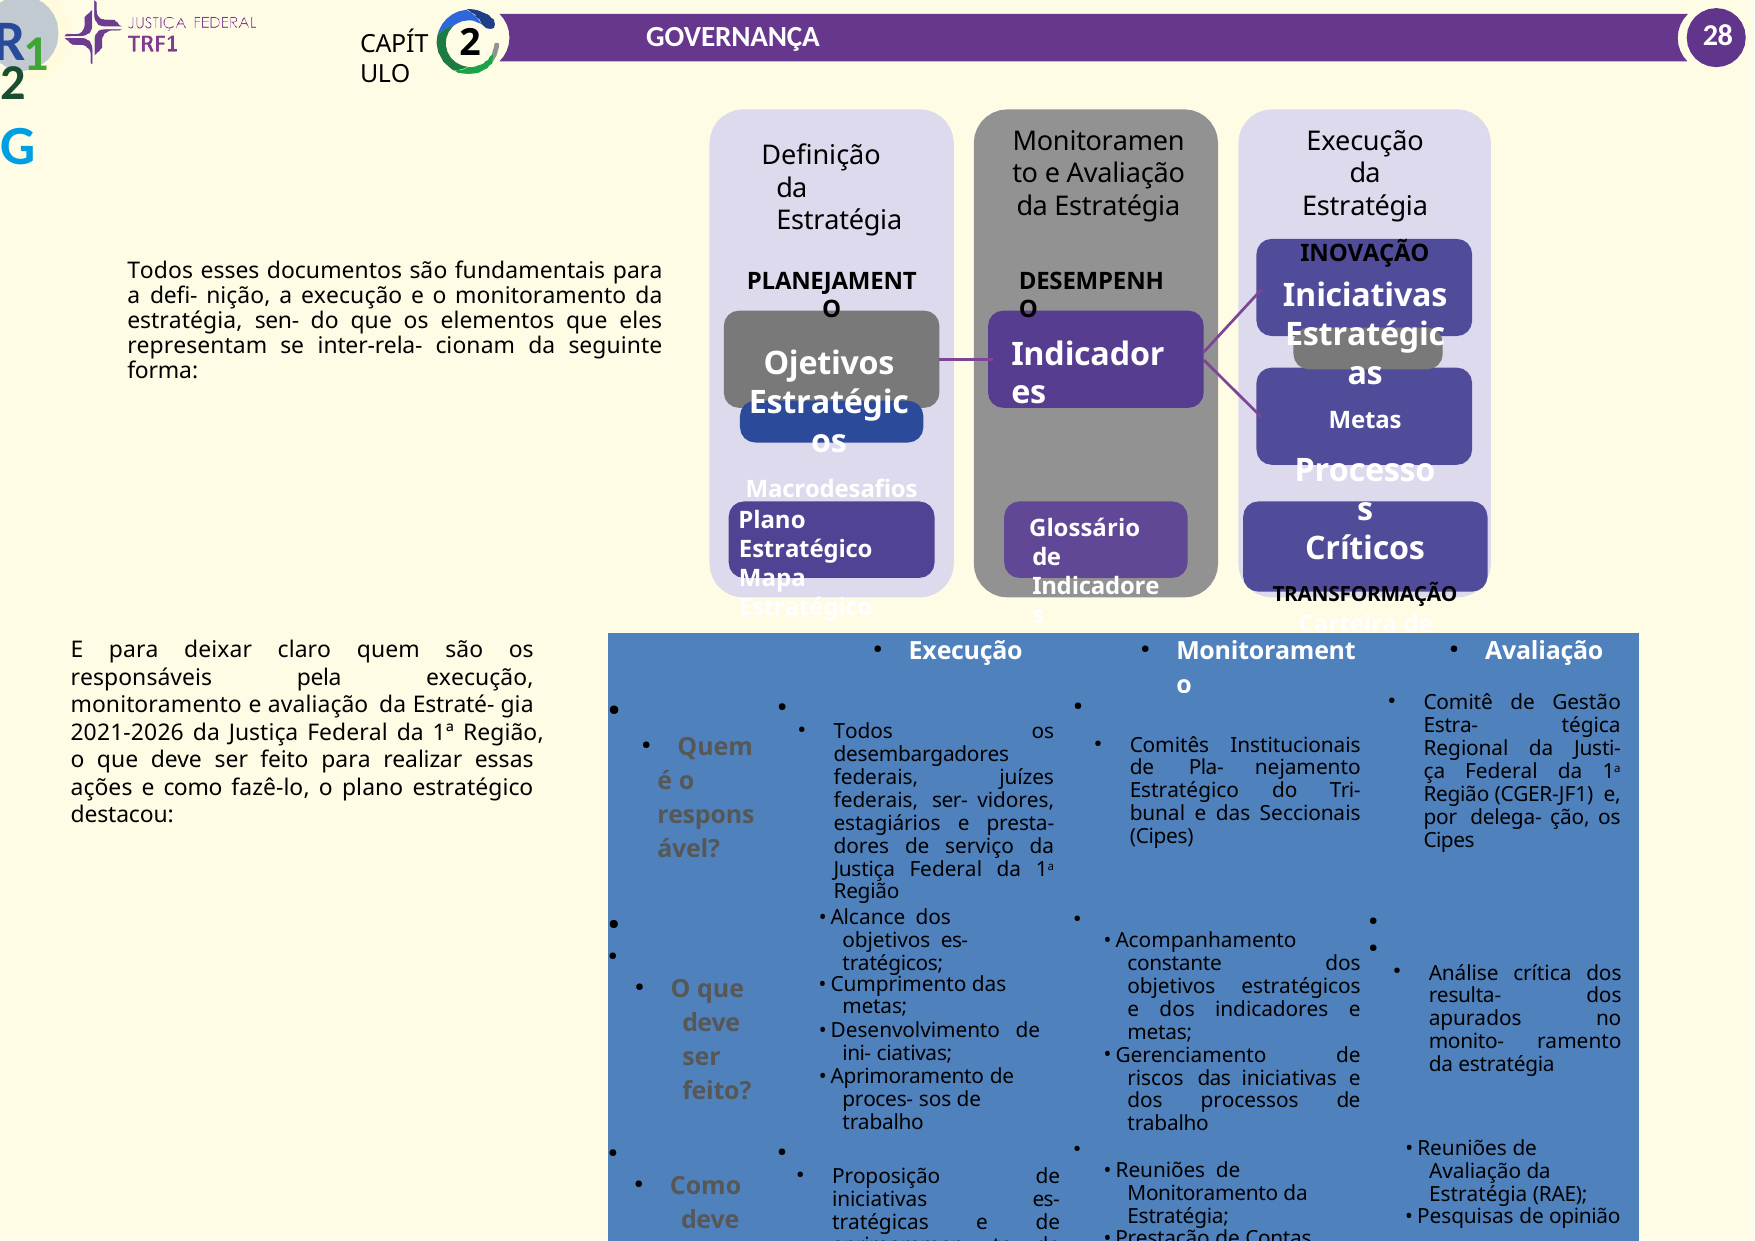

R
2G
28
GOVERNANÇA
2
1
CAPÍTULO
Monitoramento e Avaliação da Estratégia
Execução da Estratégia
INOVAÇÃO
Iniciativas Estratégicas
Metas
Processos Críticos
TRANSFORMAÇÃO
Carteira de Iniciativas Catálogo de Processos Glossário de Metas
Definição da Estratégia
PLANEJAMENTO
Ojetivos Estratégicos
Macrodesafios
Todos esses documentos são fundamentais para a defi- nição, a execução e o monitoramento da estratégia, sen- do que os elementos que eles representam se inter-rela- cionam da seguinte forma:
DESEMPENHO
Indicadores
Plano Estratégico Mapa Estratégico
Glossário de Indicadores
| | Execução | Monitoramento | Avaliação |
| --- | --- | --- | --- |
| Quem é o responsável? | Todos os desembargadores federais, juízes federais, ser- vidores, estagiários e presta- dores de serviço da Justiça Federal da 1a Região | Comitês Institucionais de Pla- nejamento Estratégico do Tri- bunal e das Seccionais (Cipes) | Comitê de Gestão Estra- tégica Regional da Justi- ça Federal da 1a Região (CGER-JF1) e, por delega- ção, os Cipes |
| O que deve ser feito? | Alcance dos objetivos es- tratégicos; Cumprimento das metas; Desenvolvimento de ini- ciativas; Aprimoramento de proces- sos de trabalho | Acompanhamento constante dos objetivos estratégicos e dos indicadores e metas; Gerenciamento de riscos das iniciativas e dos processos de trabalho | Análise crítica dos resulta- dos apurados no monito- ramento da estratégia |
| Como deve ser feito? | Proposição de iniciativas es- tratégicas e de aprimoramen- to de processos de trabalho | Reuniões de Monitoramento da Estratégia; Prestação de Contas periódica | Reuniões de Avaliação da Estratégia (RAE); Pesquisas de opinião |
E para deixar claro quem são os responsáveis pela execução, monitoramento e avaliação da Estraté- gia 2021-2026 da Justiça Federal da 1ª Região, o que deve ser feito para realizar essas ações e como fazê-lo, o plano estratégico destacou: